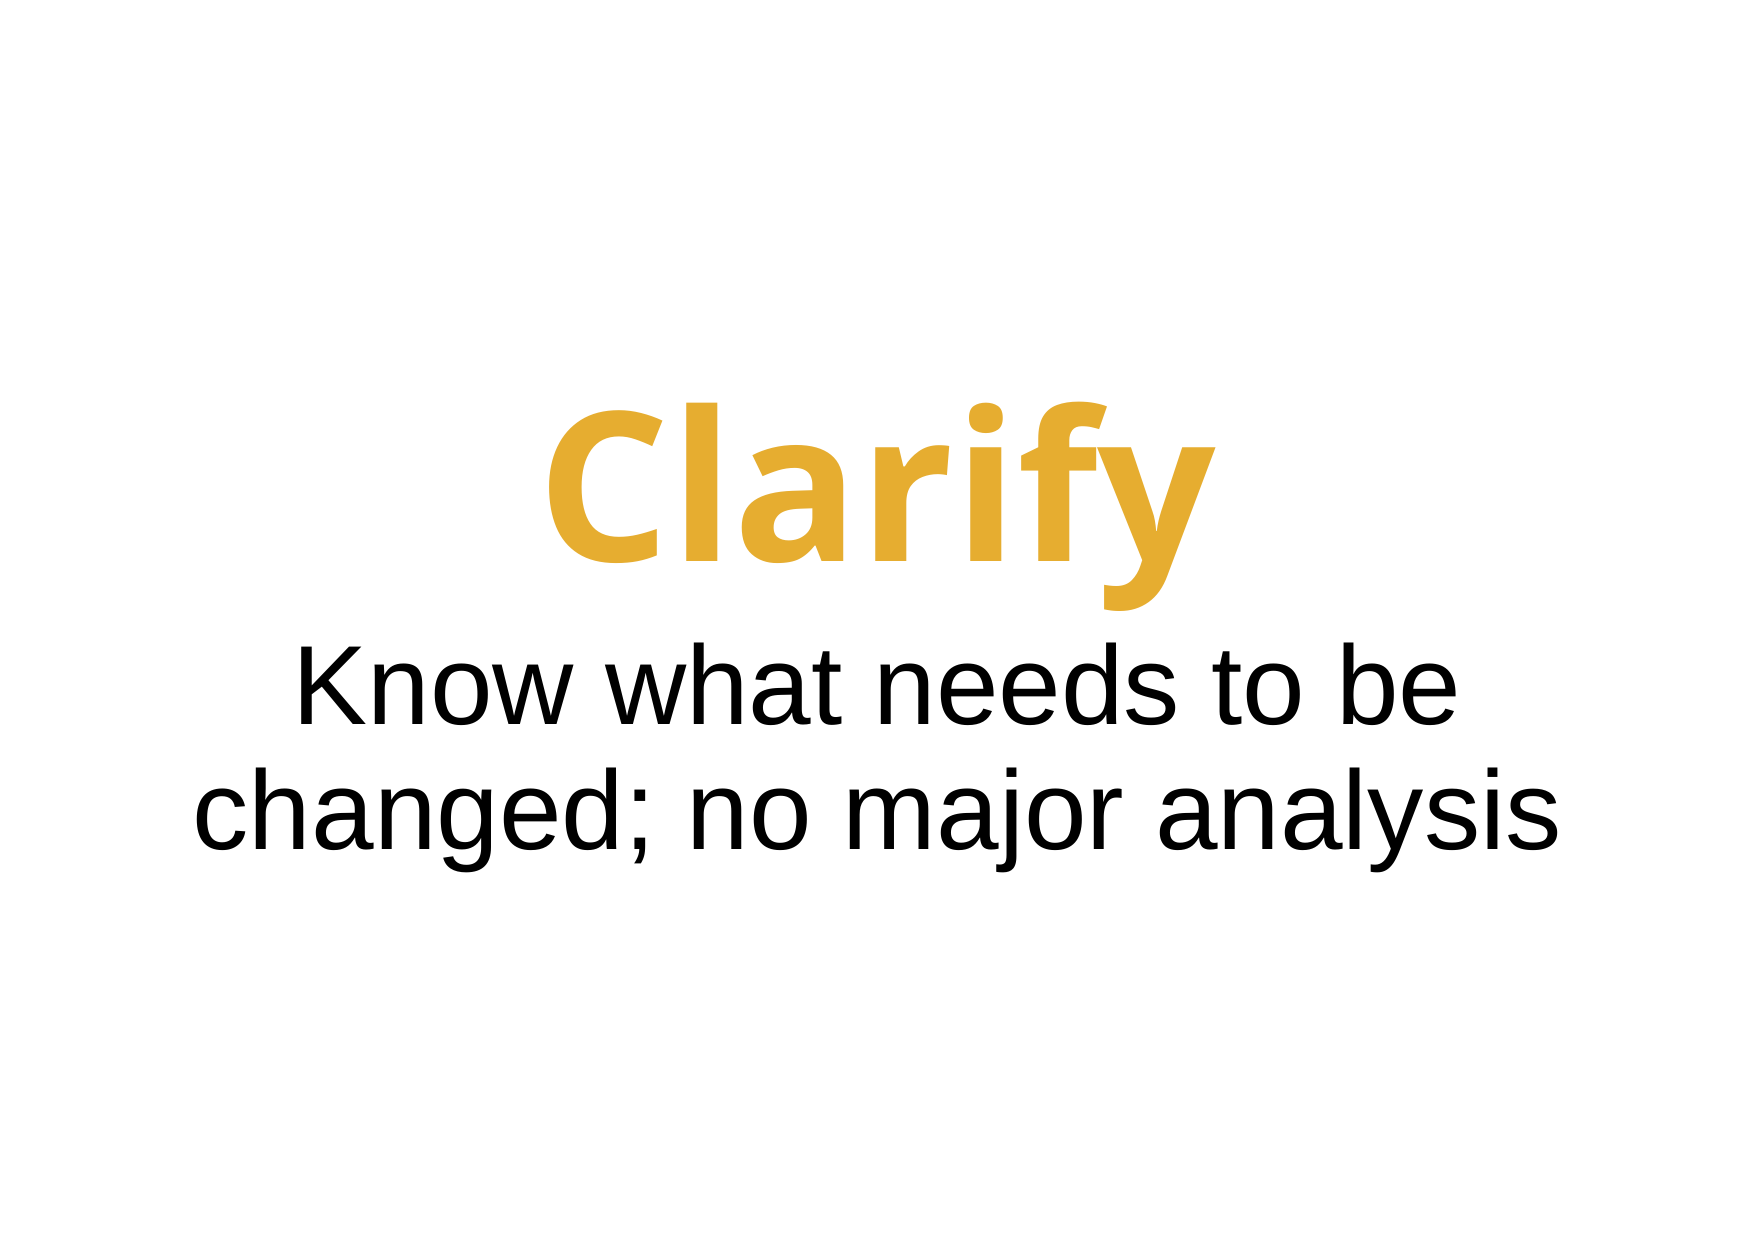

# Clarify
Know what needs to be changed; no major analysis